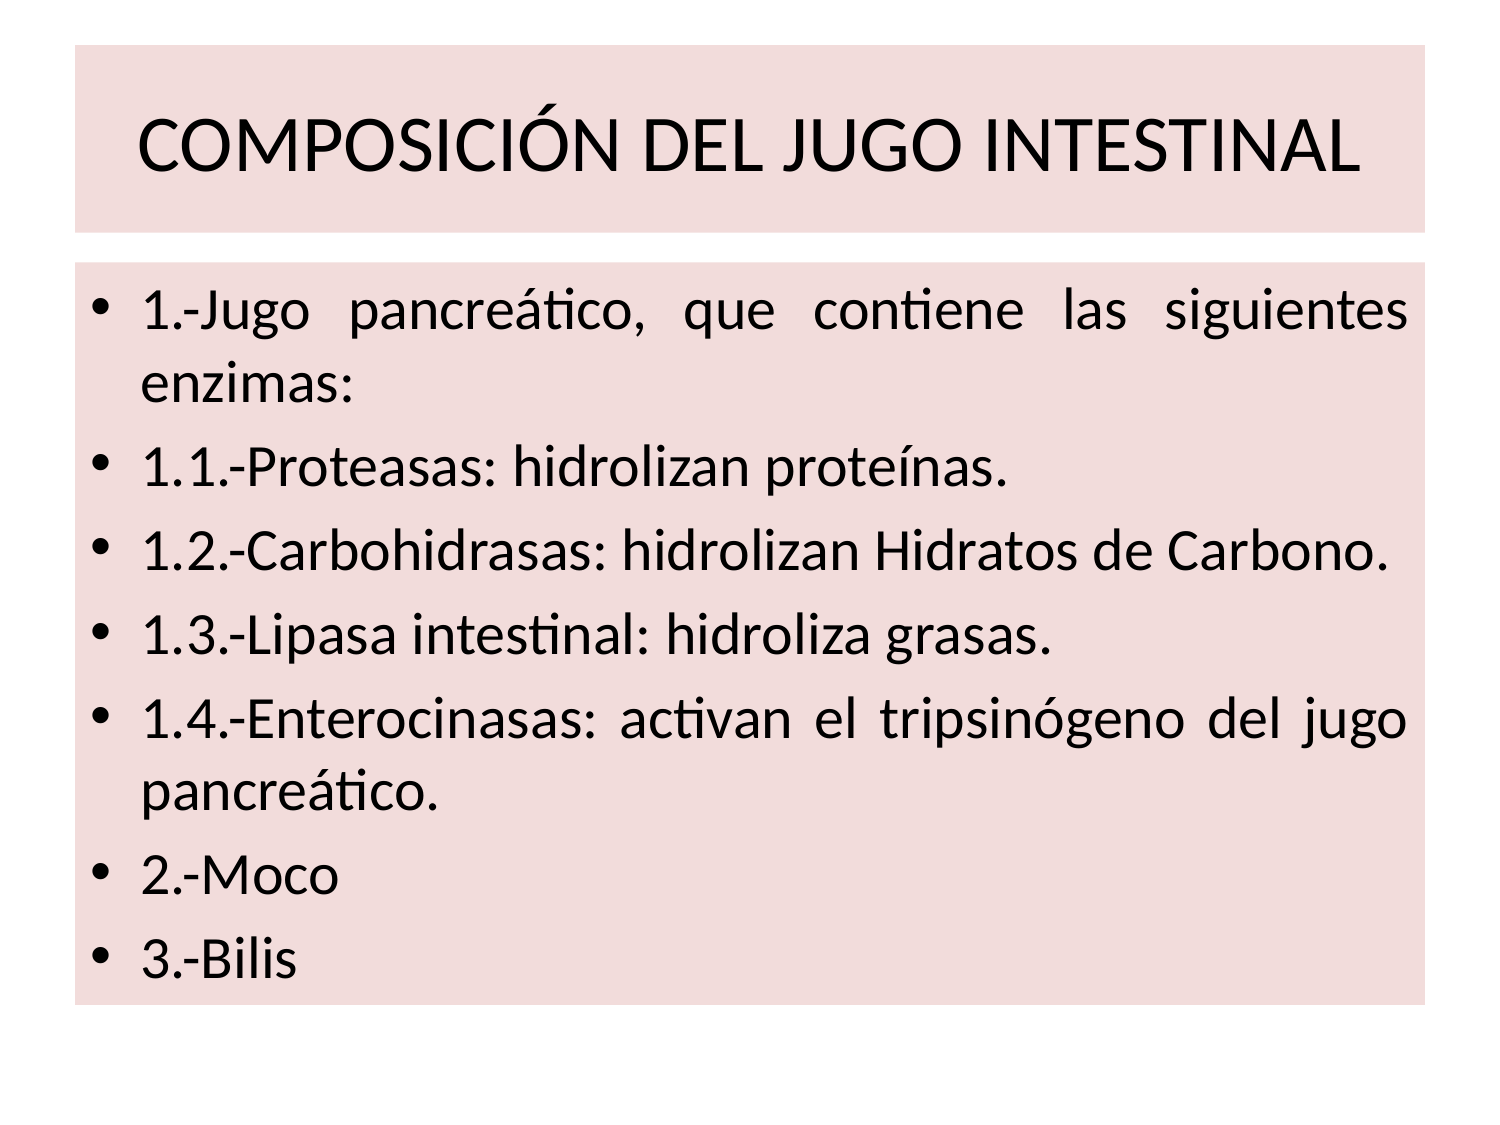

# COMPOSICIÓN DEL JUGO INTESTINAL
1.-Jugo pancreático, que contiene las siguientes enzimas:
1.1.-Proteasas: hidrolizan proteínas.
1.2.-Carbohidrasas: hidrolizan Hidratos de Carbono.
1.3.-Lipasa intestinal: hidroliza grasas.
1.4.-Enterocinasas: activan el tripsinógeno del jugo pancreático.
2.-Moco
3.-Bilis